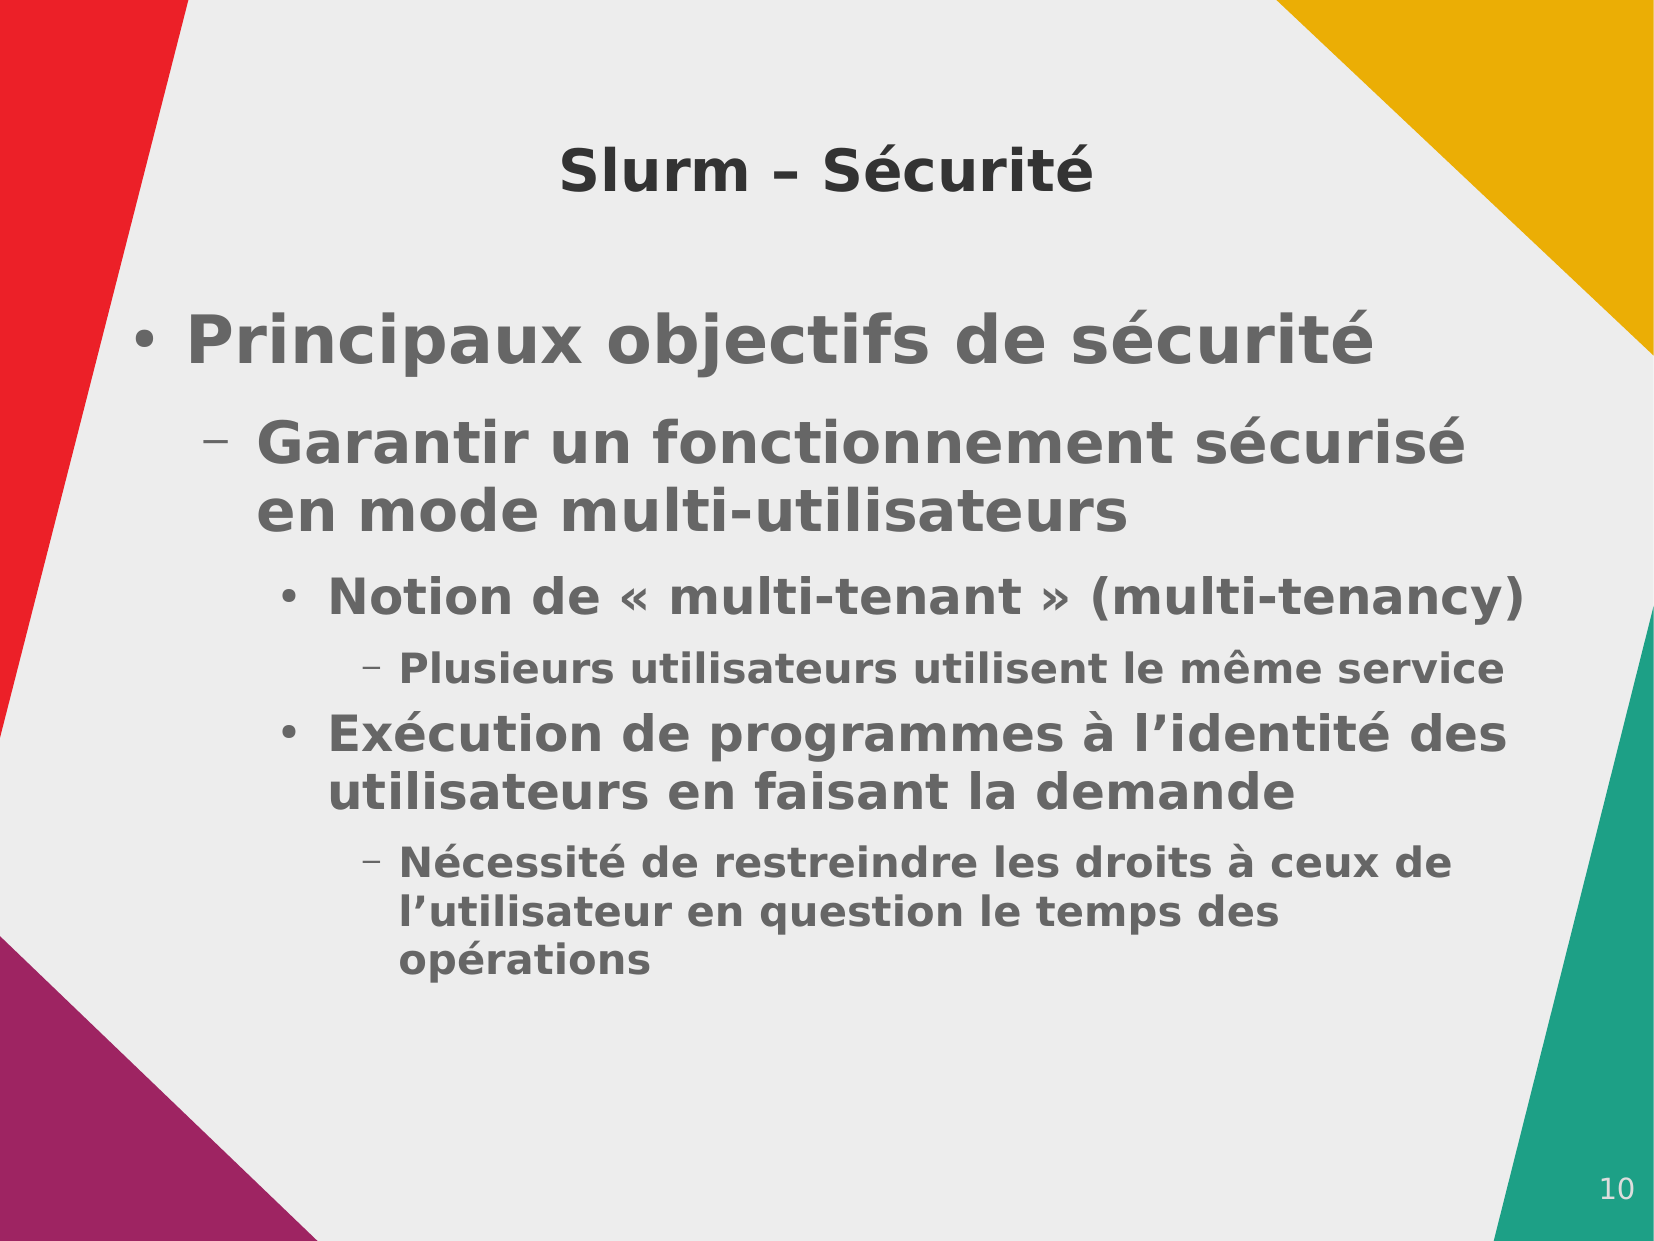

# Slurm – Sécurité
Principaux objectifs de sécurité
Garantir un fonctionnement sécurisé en mode multi-utilisateurs
Notion de « multi-tenant » (multi-tenancy)
Plusieurs utilisateurs utilisent le même service
Exécution de programmes à l’identité des utilisateurs en faisant la demande
Nécessité de restreindre les droits à ceux de l’utilisateur en question le temps des opérations
10